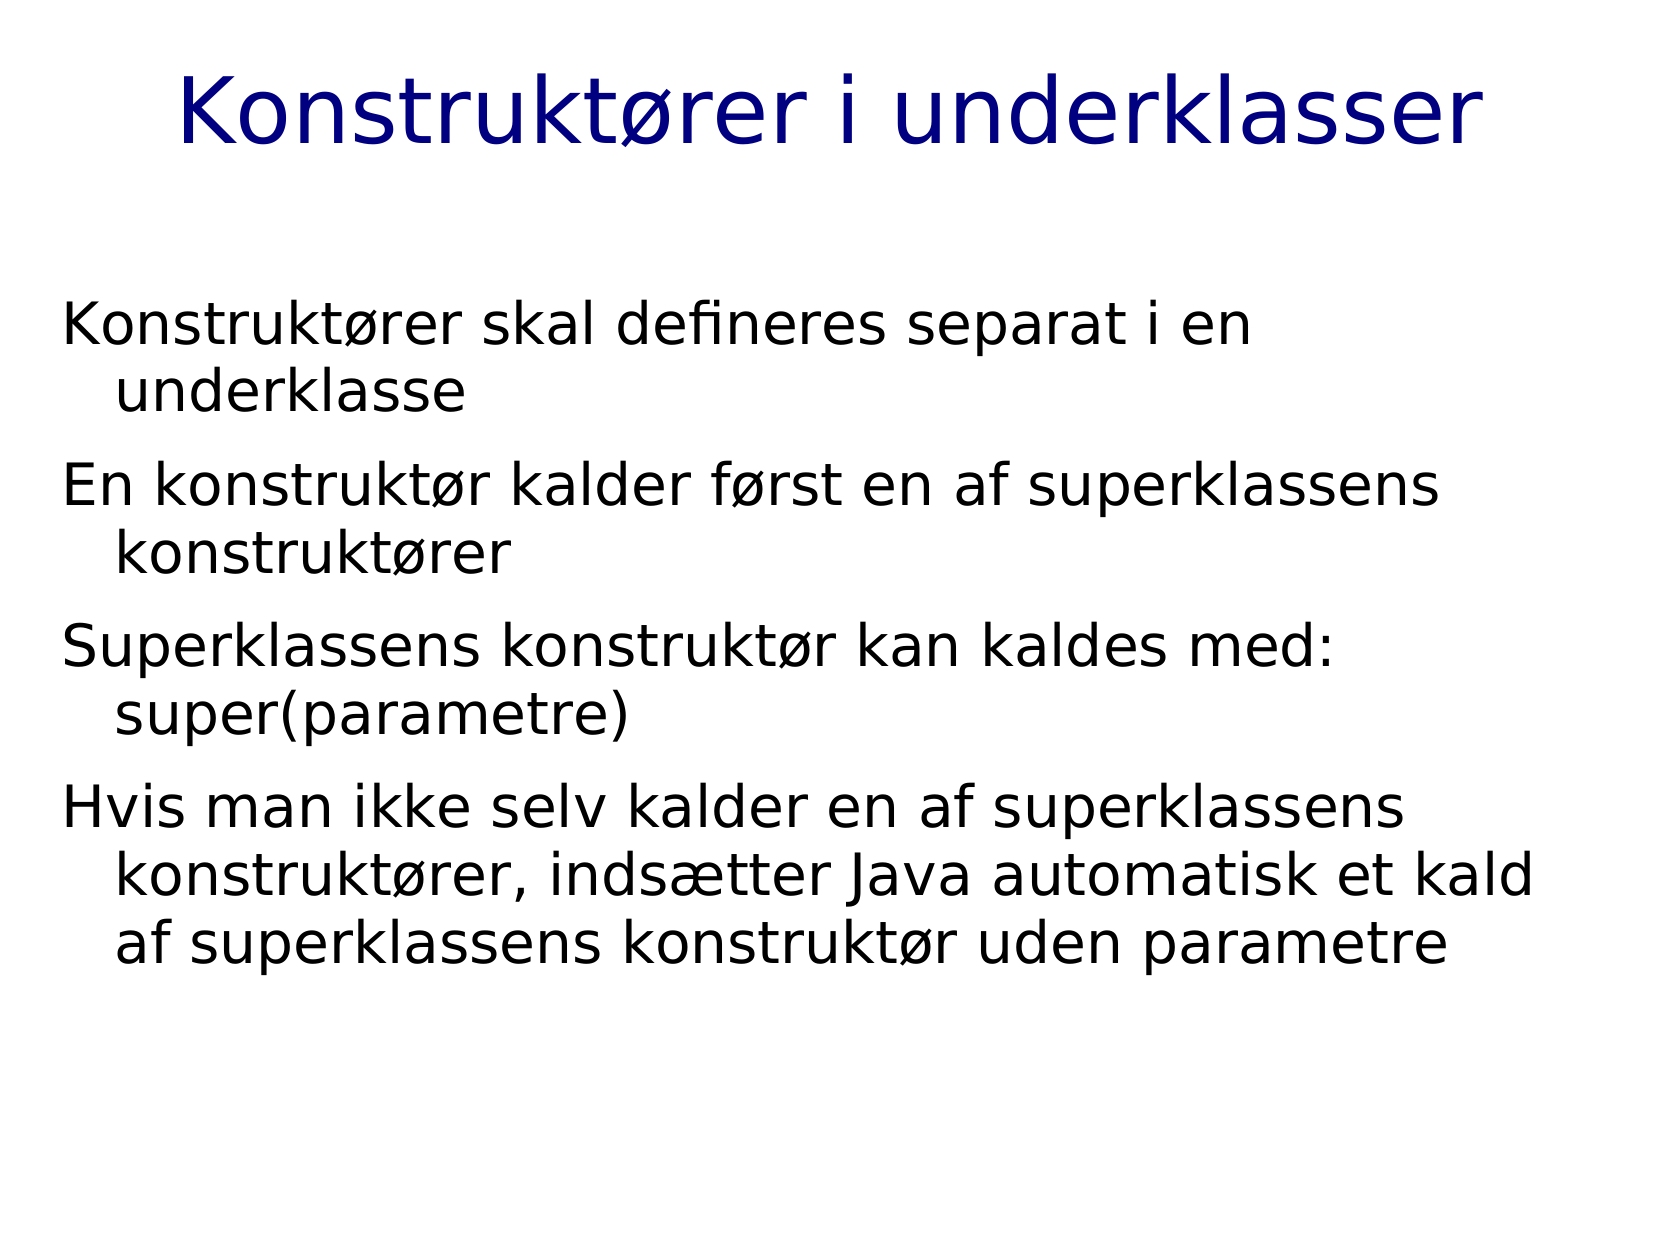

# Konstruktører i underklasser
Konstruktører skal defineres separat i en underklasse
En konstruktør kalder først en af superklassens konstruktører
Superklassens konstruktør kan kaldes med: super(parametre)
Hvis man ikke selv kalder en af superklassens konstruktører, indsætter Java automatisk et kald af superklassens konstruktør uden parametre